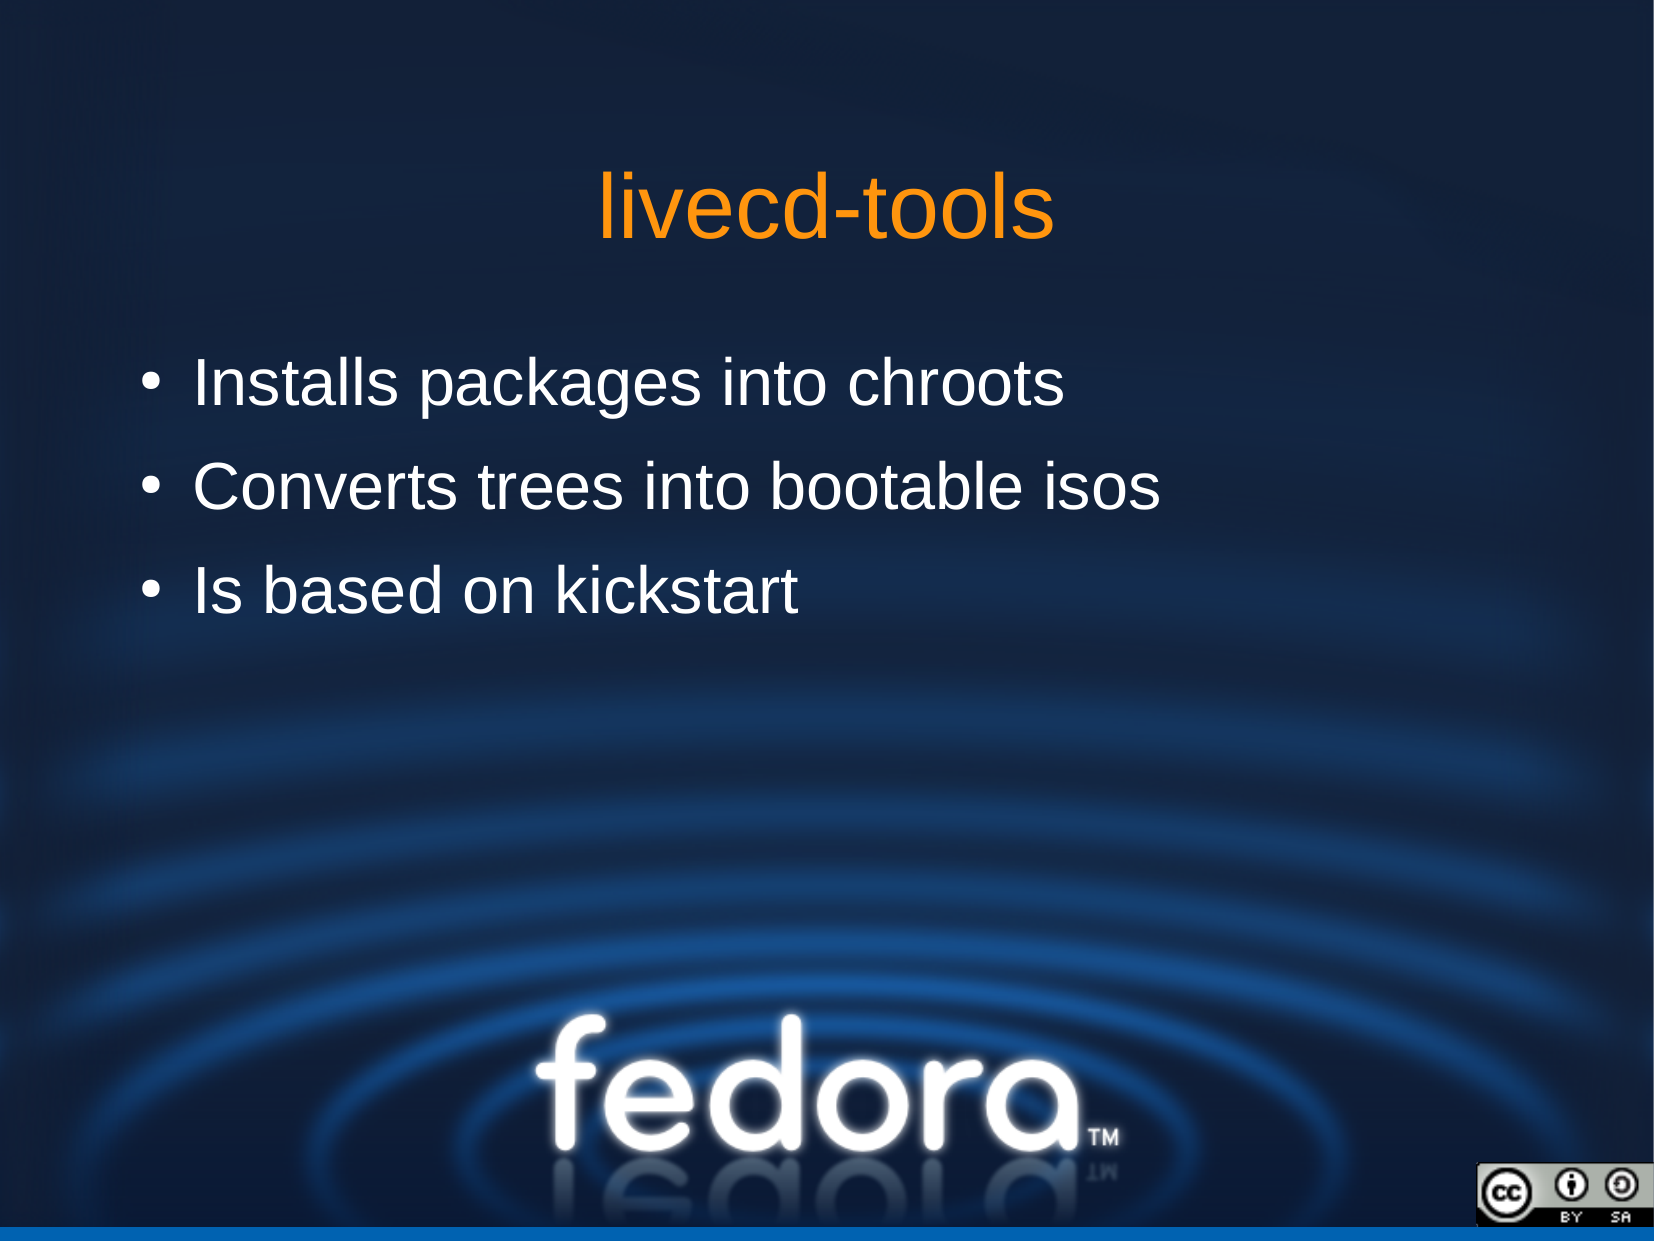

# livecd-tools
Installs packages into chroots
Converts trees into bootable isos
Is based on kickstart